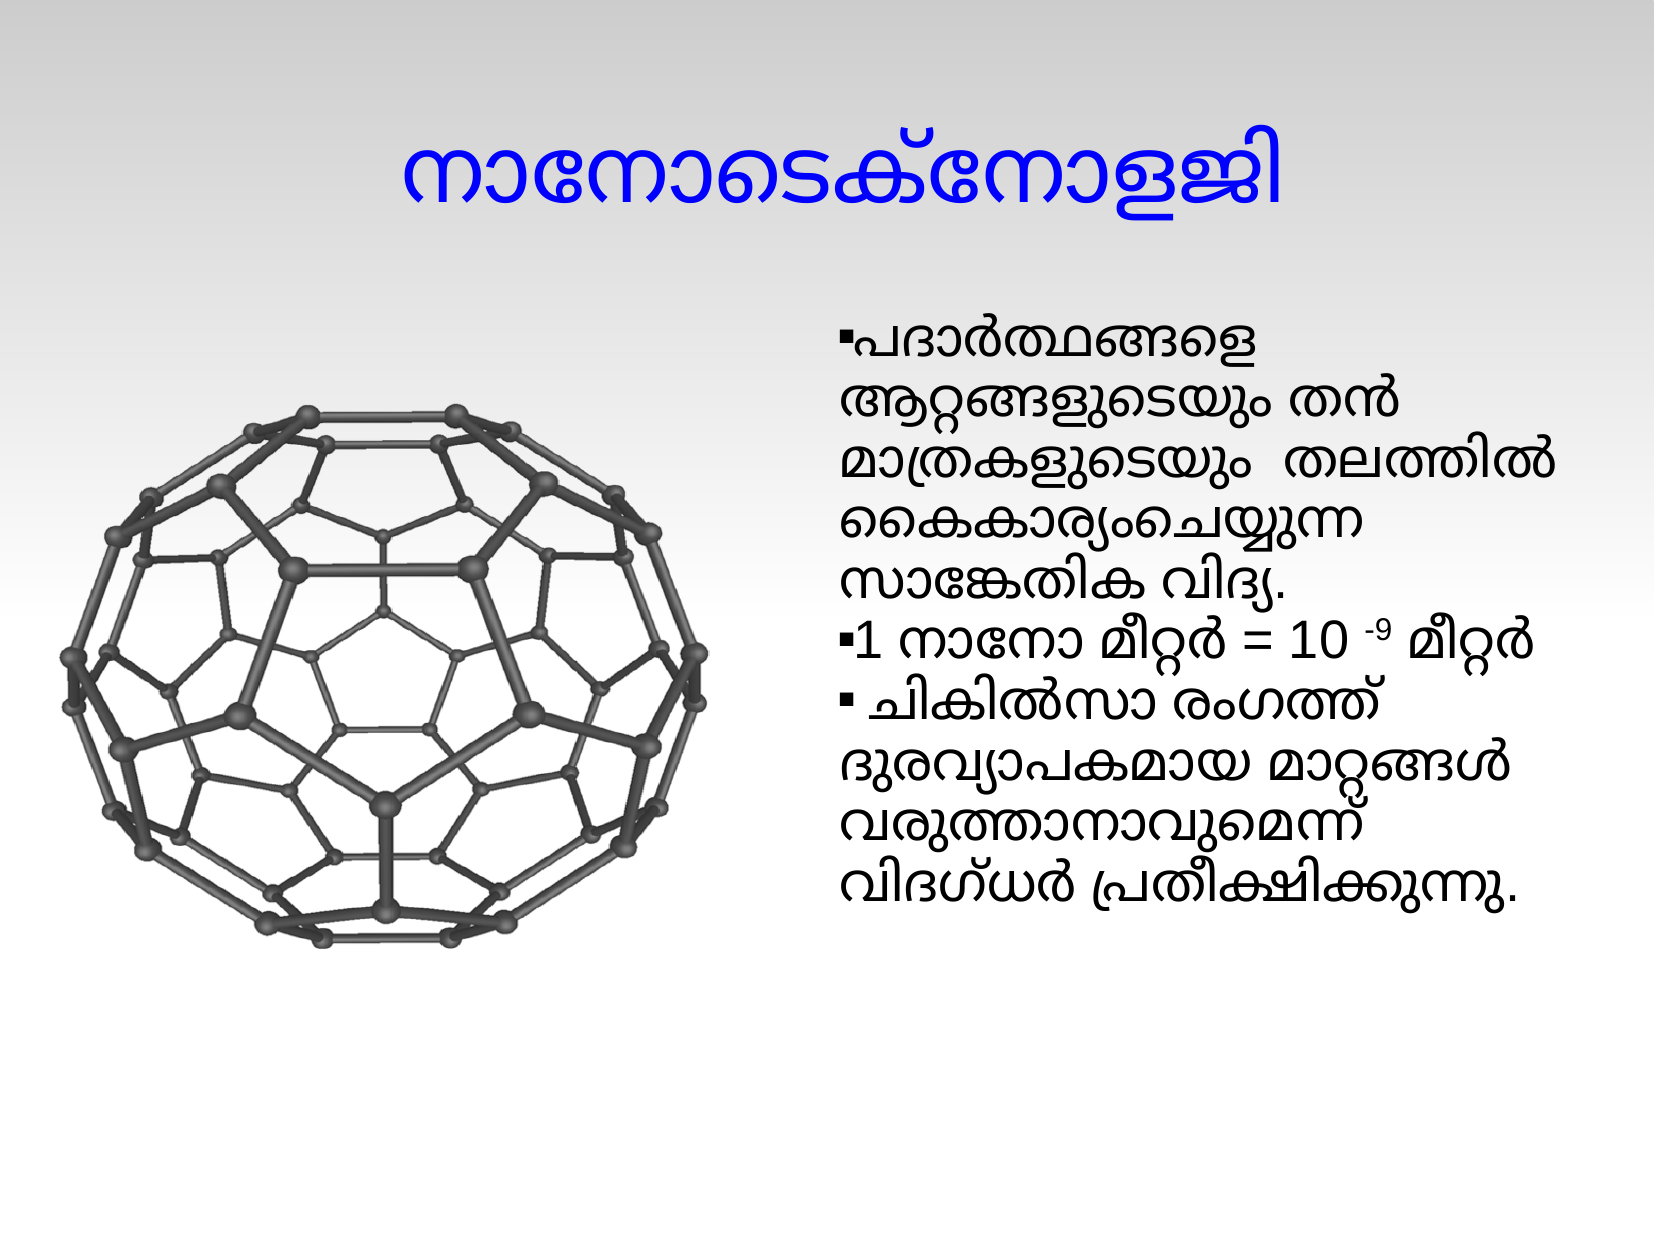

നാനോടെക്നോളജി
പദാര്‍ത്ഥങ്ങളെ ആറ്റങ്ങളുടെയും തന്‍മാത്രകളുടെയും തലത്തില്‍ കൈകാര്യംചെയ്യുന്ന സാങ്കേതിക വിദ്യ.
1 നാനോ മീറ്റര്‍ = 10 -9 മീറ്റര്‍
 ചികില്‍സാ രംഗത്ത് ദുരവ്യാപകമായ മാറ്റങ്ങള്‍ വരുത്താനാവുമെന്ന് വിദഗ്ധര്‍ പ്രതീക്ഷിക്കുന്നു.